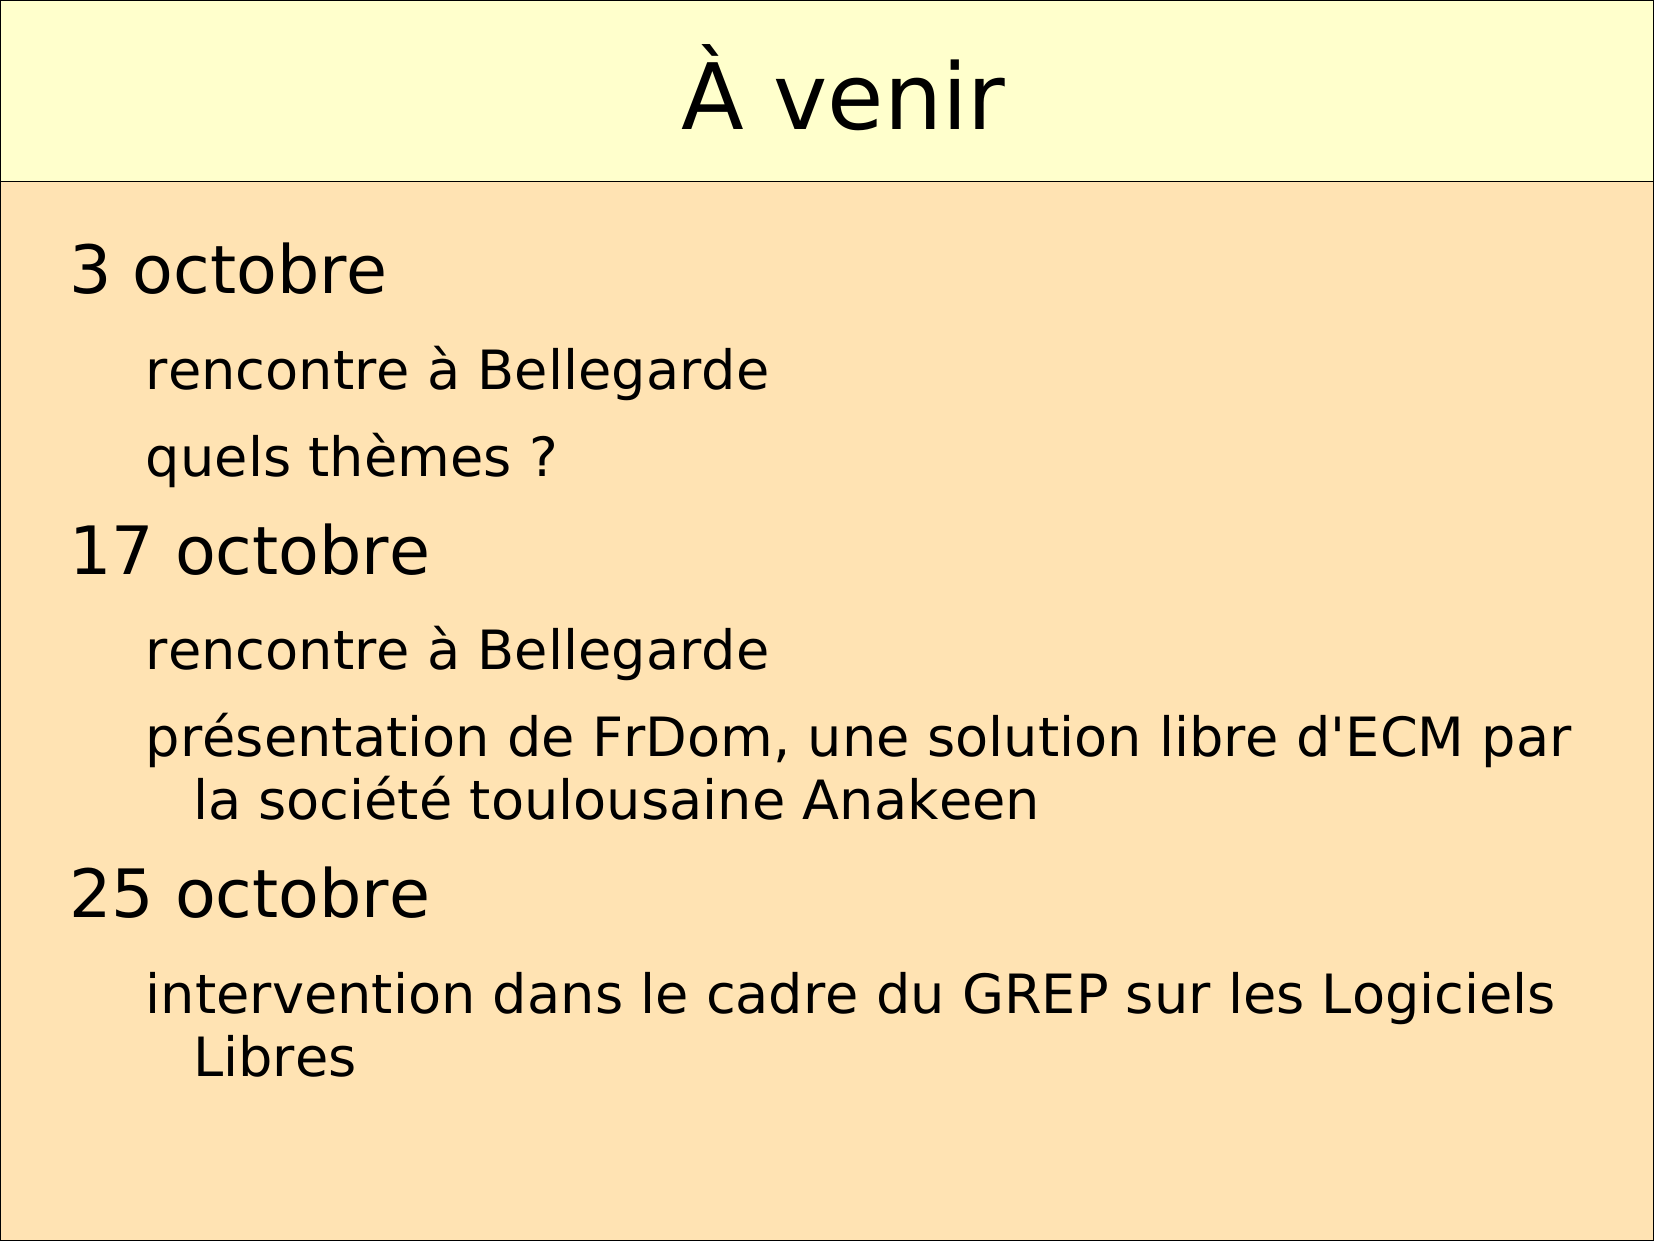

# À venir
3 octobre
rencontre à Bellegarde
quels thèmes ?
17 octobre
rencontre à Bellegarde
présentation de FrDom, une solution libre d'ECM par la société toulousaine Anakeen
25 octobre
intervention dans le cadre du GREP sur les Logiciels Libres